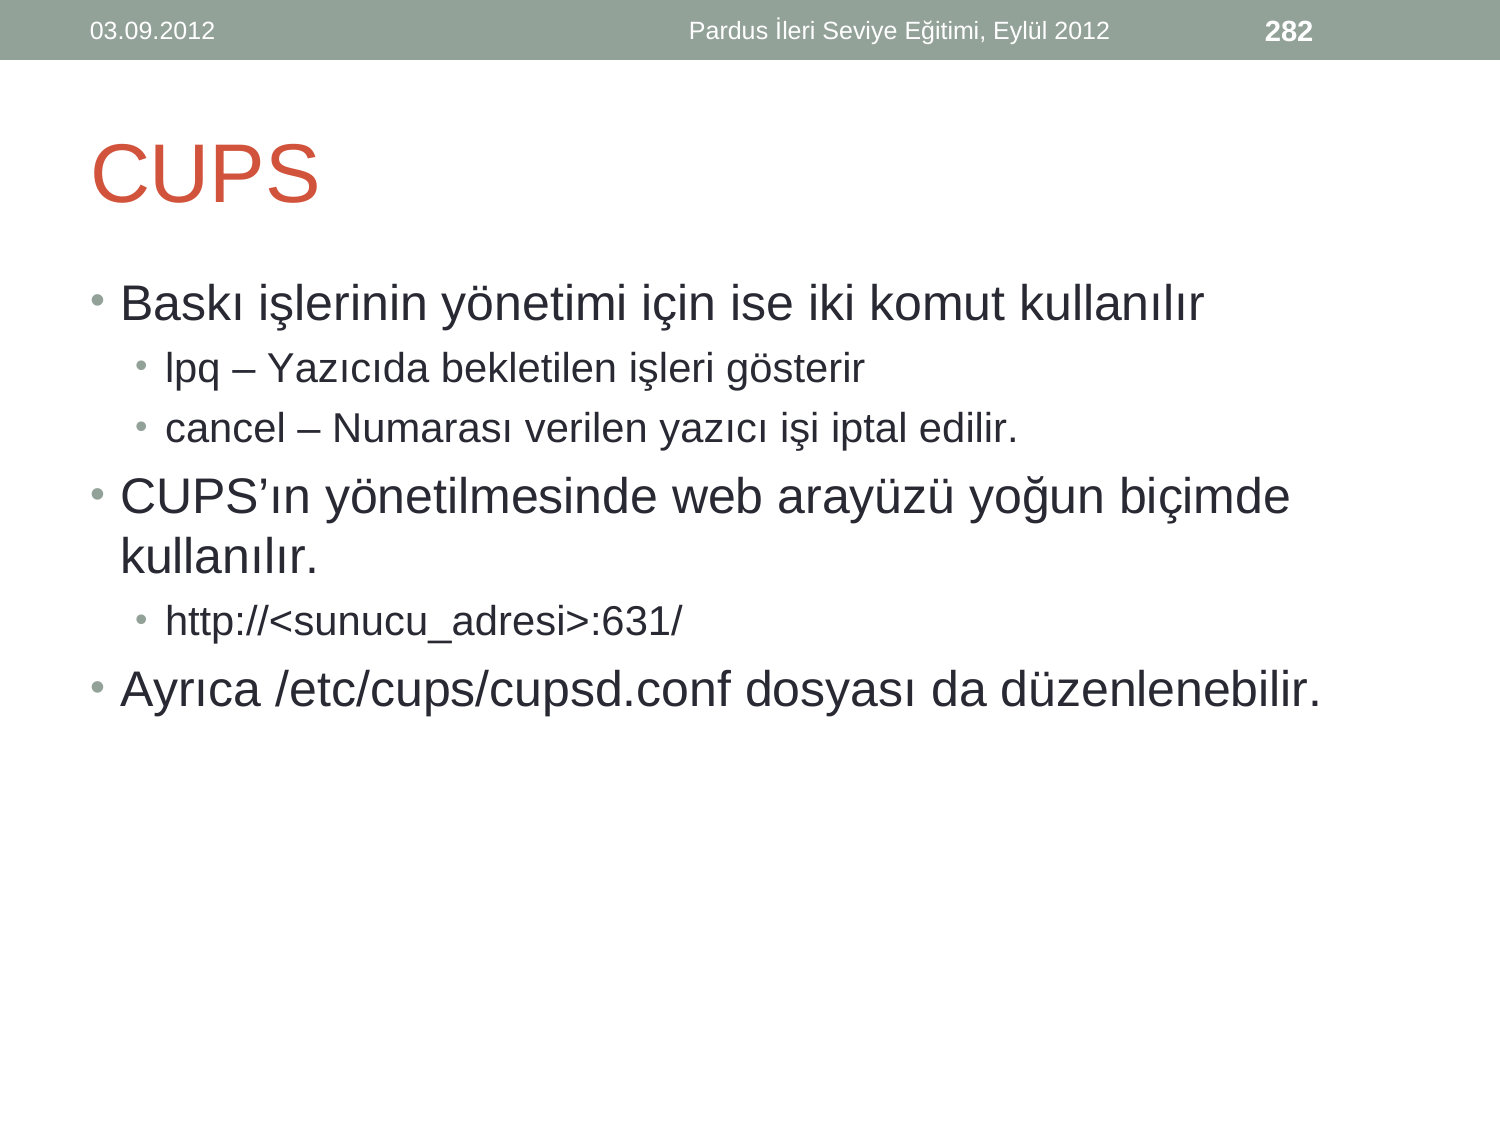

03.09.2012
Pardus İleri Seviye Eğitimi, Eylül 2012
# CUPS
Baskı işlerinin yönetimi için ise iki komut kullanılır
lpq – Yazıcıda bekletilen işleri gösterir
cancel – Numarası verilen yazıcı işi iptal edilir.
CUPS’ın yönetilmesinde web arayüzü yoğun biçimde kullanılır.
http://<sunucu_adresi>:631/
Ayrıca /etc/cups/cupsd.conf dosyası da düzenlenebilir.